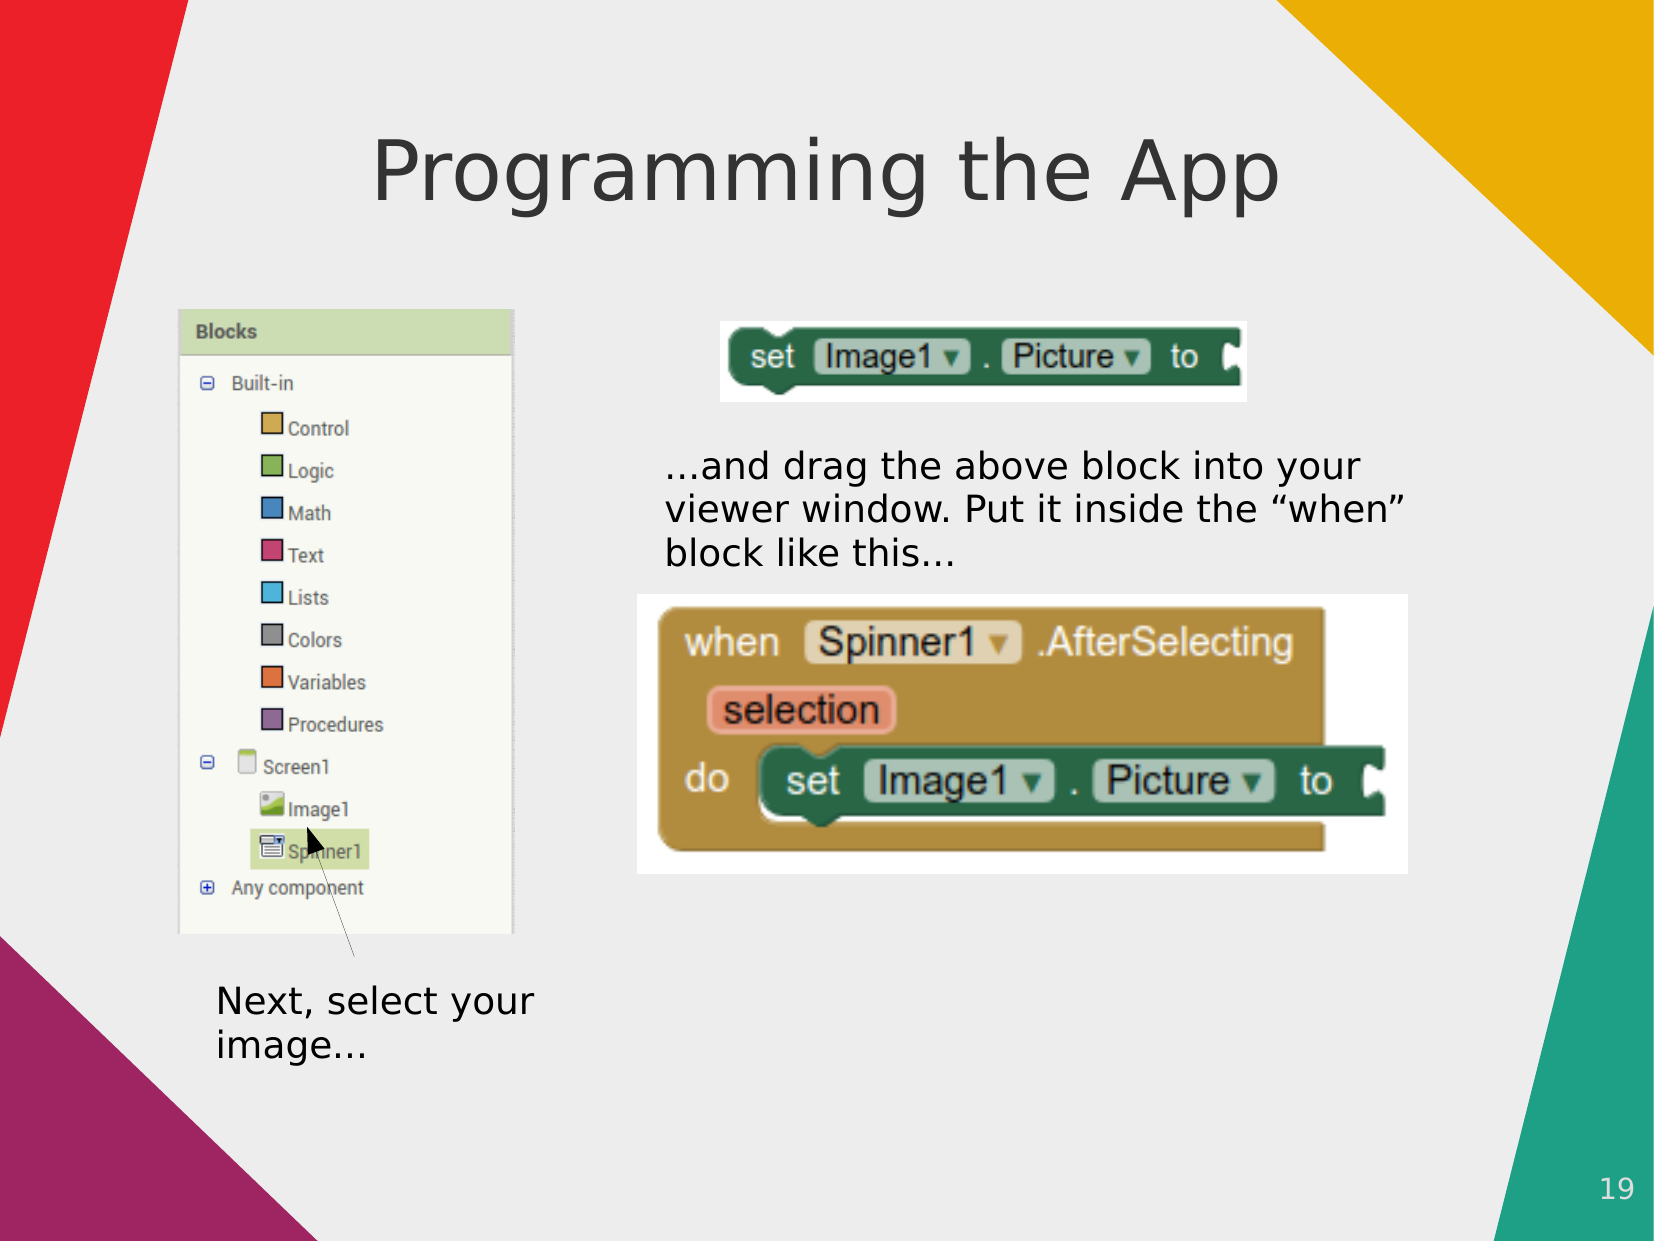

# Programming the App
...and drag the above block into your viewer window. Put it inside the “when” block like this...
Next, select your image...
19